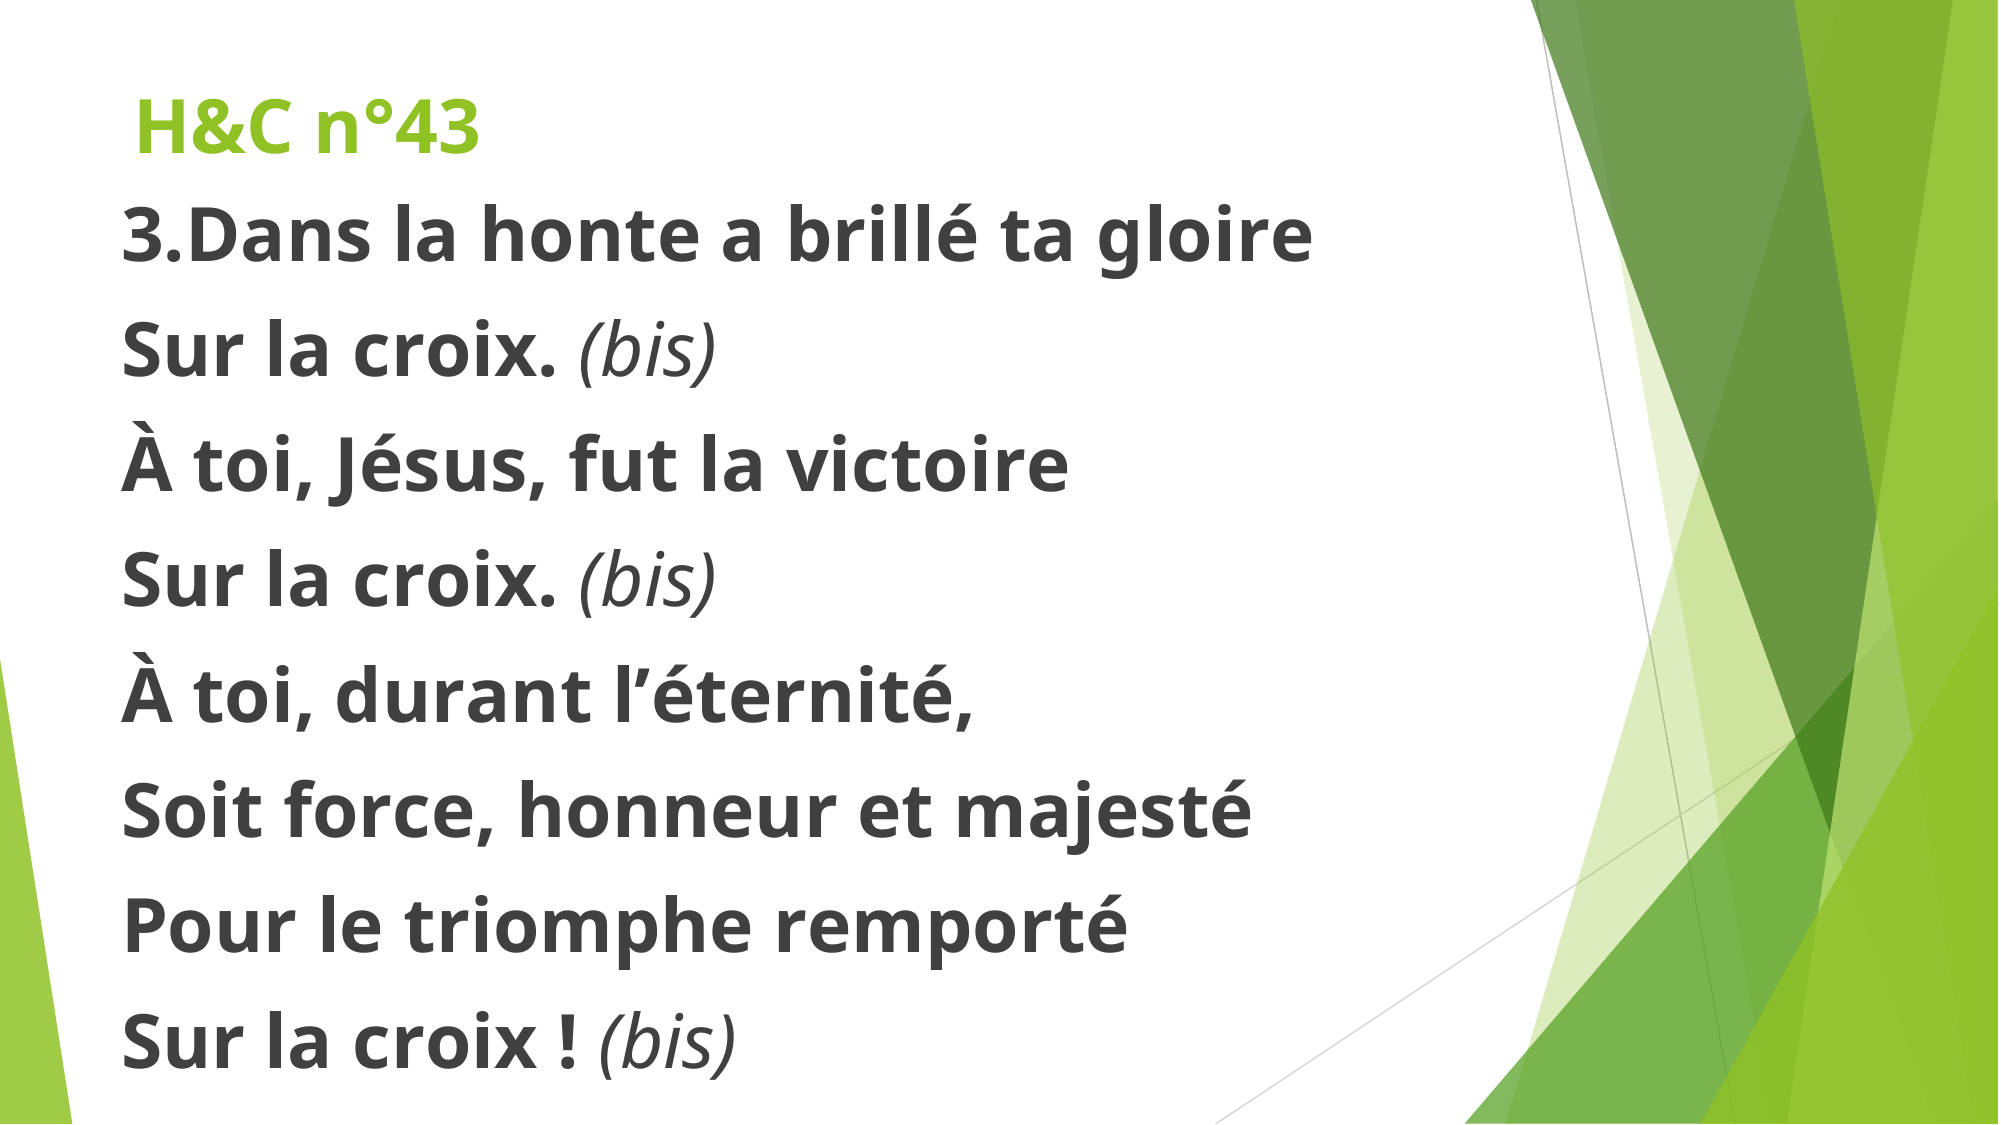

H&C n°43
3.Dans la honte a brillé ta gloire
Sur la croix. (bis)
À toi, Jésus, fut la victoire
Sur la croix. (bis)
À toi, durant l’éternité,
Soit force, honneur et majesté
Pour le triomphe remporté
Sur la croix ! (bis)